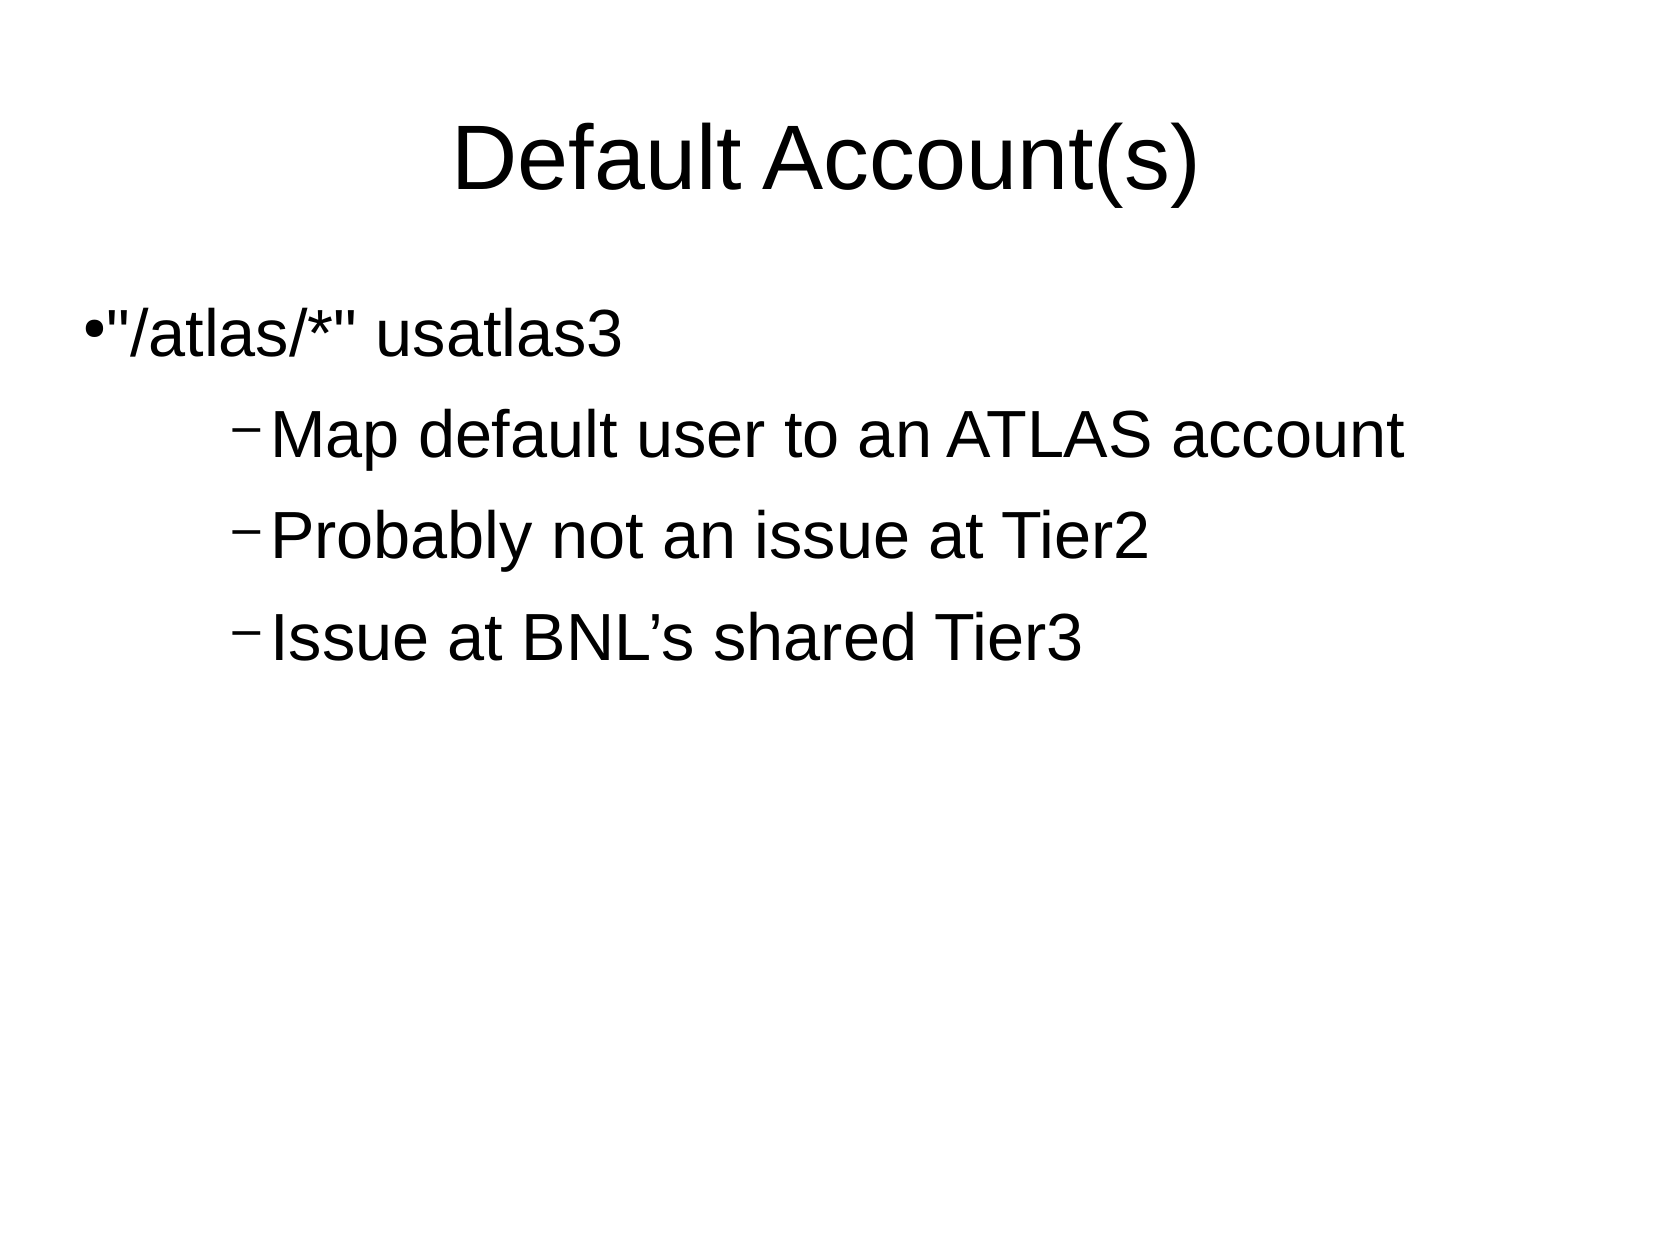

# Default Account(s)
"/atlas/*" usatlas3
Map default user to an ATLAS account
Probably not an issue at Tier2
Issue at BNL’s shared Tier3